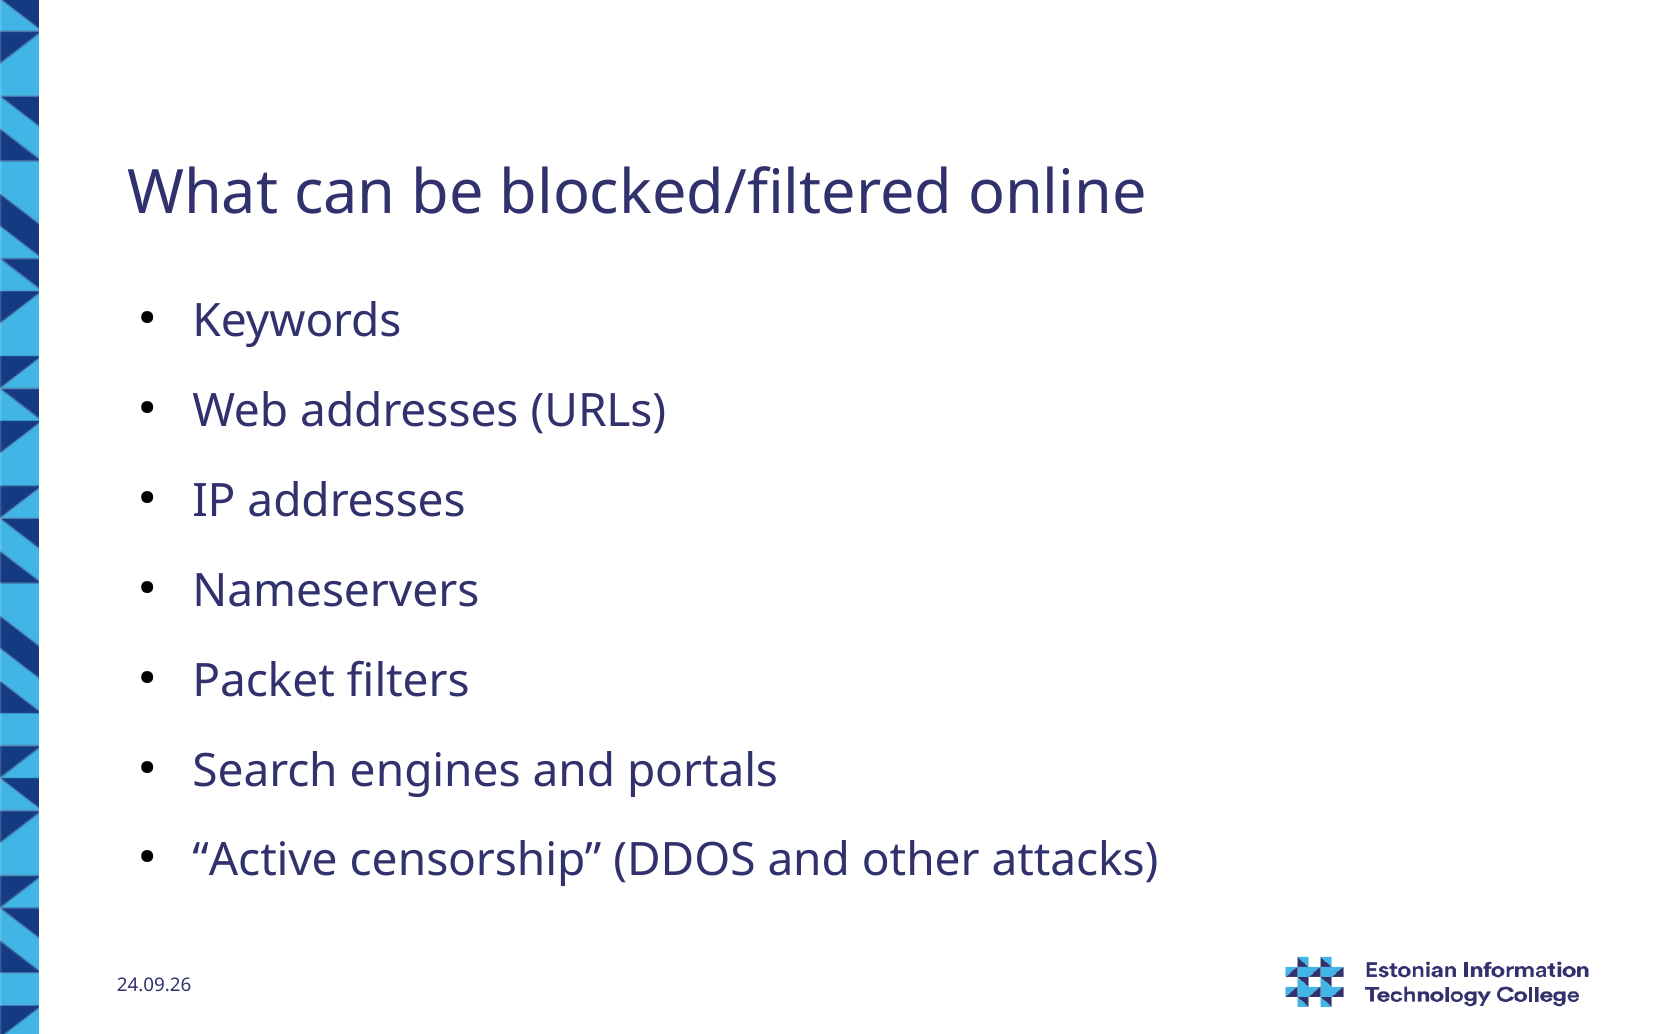

# What can be blocked/filtered online
Keywords
Web addresses (URLs)
IP addresses
Nameservers
Packet filters
Search engines and portals
“Active censorship” (DDOS and other attacks)